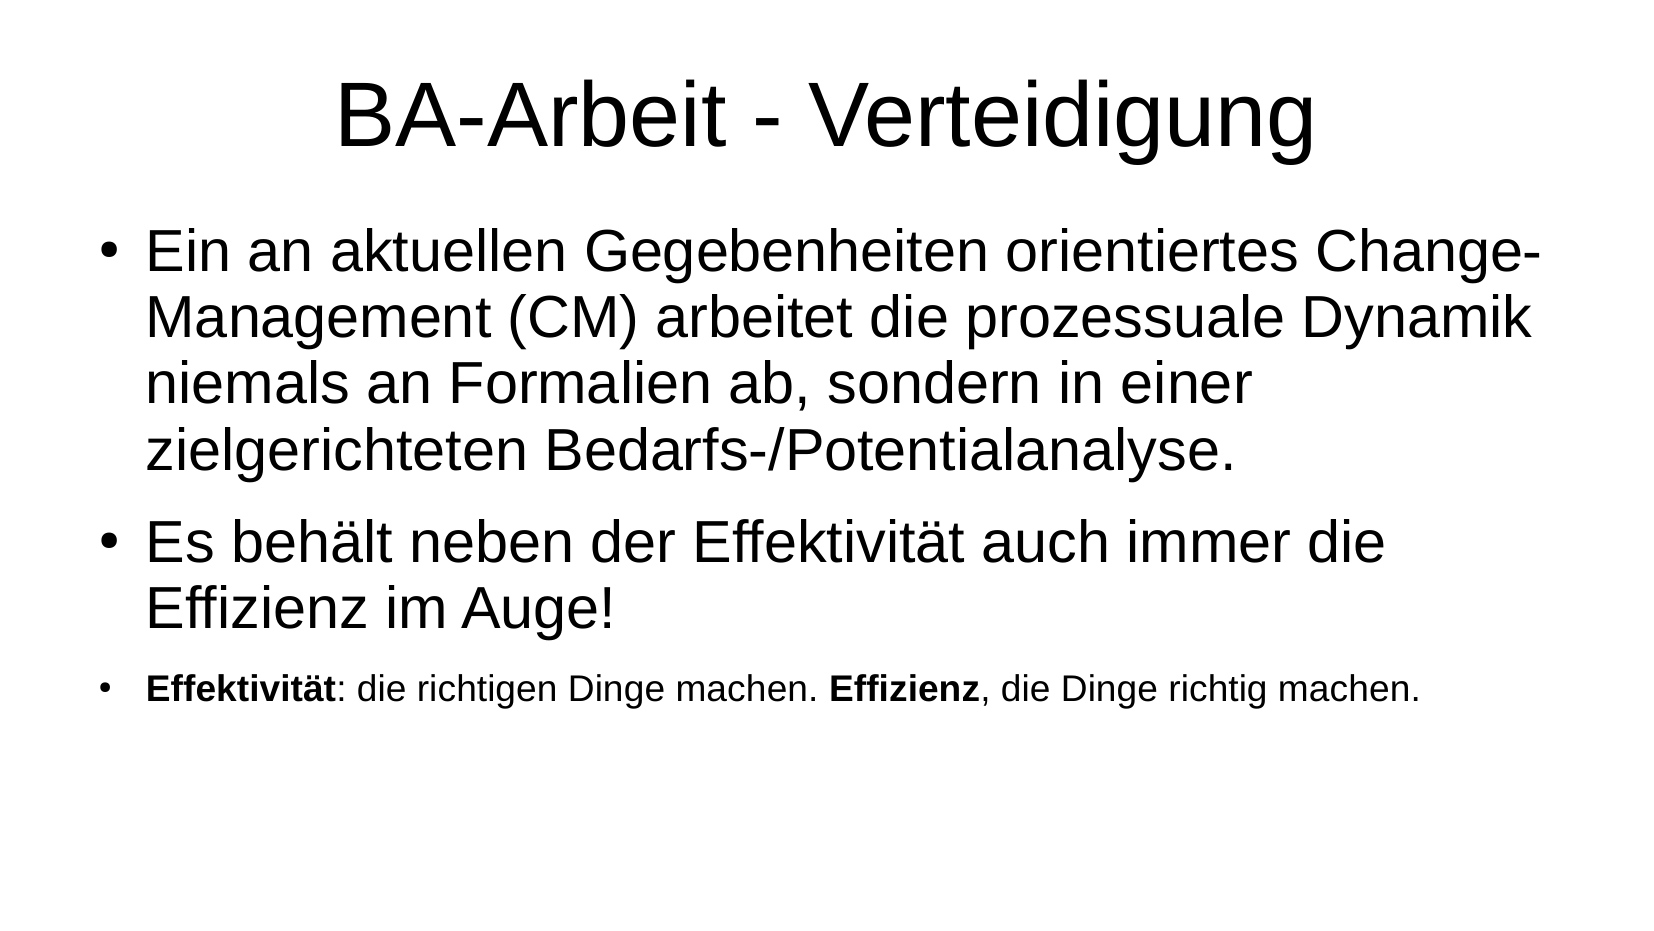

# BA-Arbeit - Verteidigung
Ein an aktuellen Gegebenheiten orientiertes Change-Management (CM) arbeitet die prozessuale Dynamik niemals an Formalien ab, sondern in einer zielgerichteten Bedarfs-/Potentialanalyse.
Es behält neben der Effektivität auch immer die Effizienz im Auge!
Effektivität: die richtigen Dinge machen. Effizienz, die Dinge richtig machen.